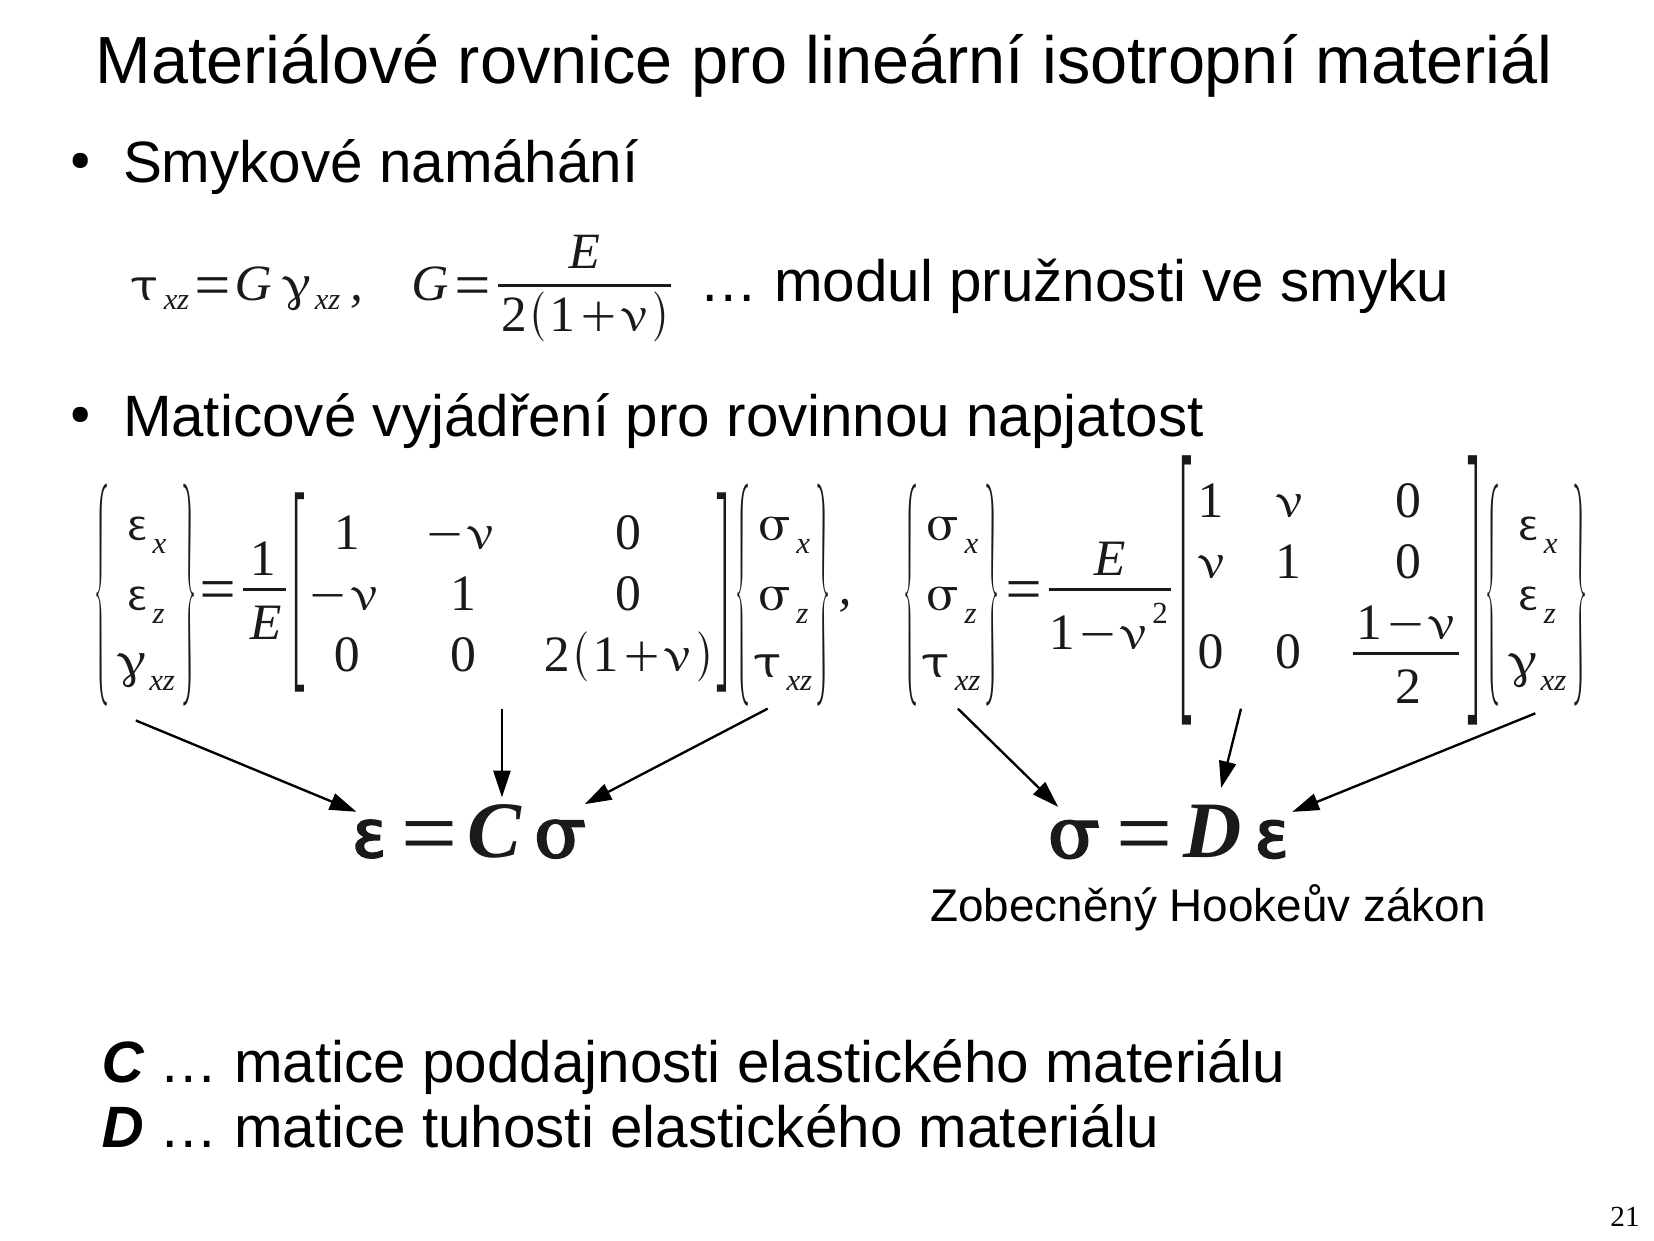

# Materiálové rovnice pro lineární isotropní materiál
Smykové namáhání
… modul pružnosti ve smyku
Maticové vyjádření pro rovinnou napjatost
Zobecněný Hookeův zákon
C … matice poddajnosti elastického materiálu
D … matice tuhosti elastického materiálu
21